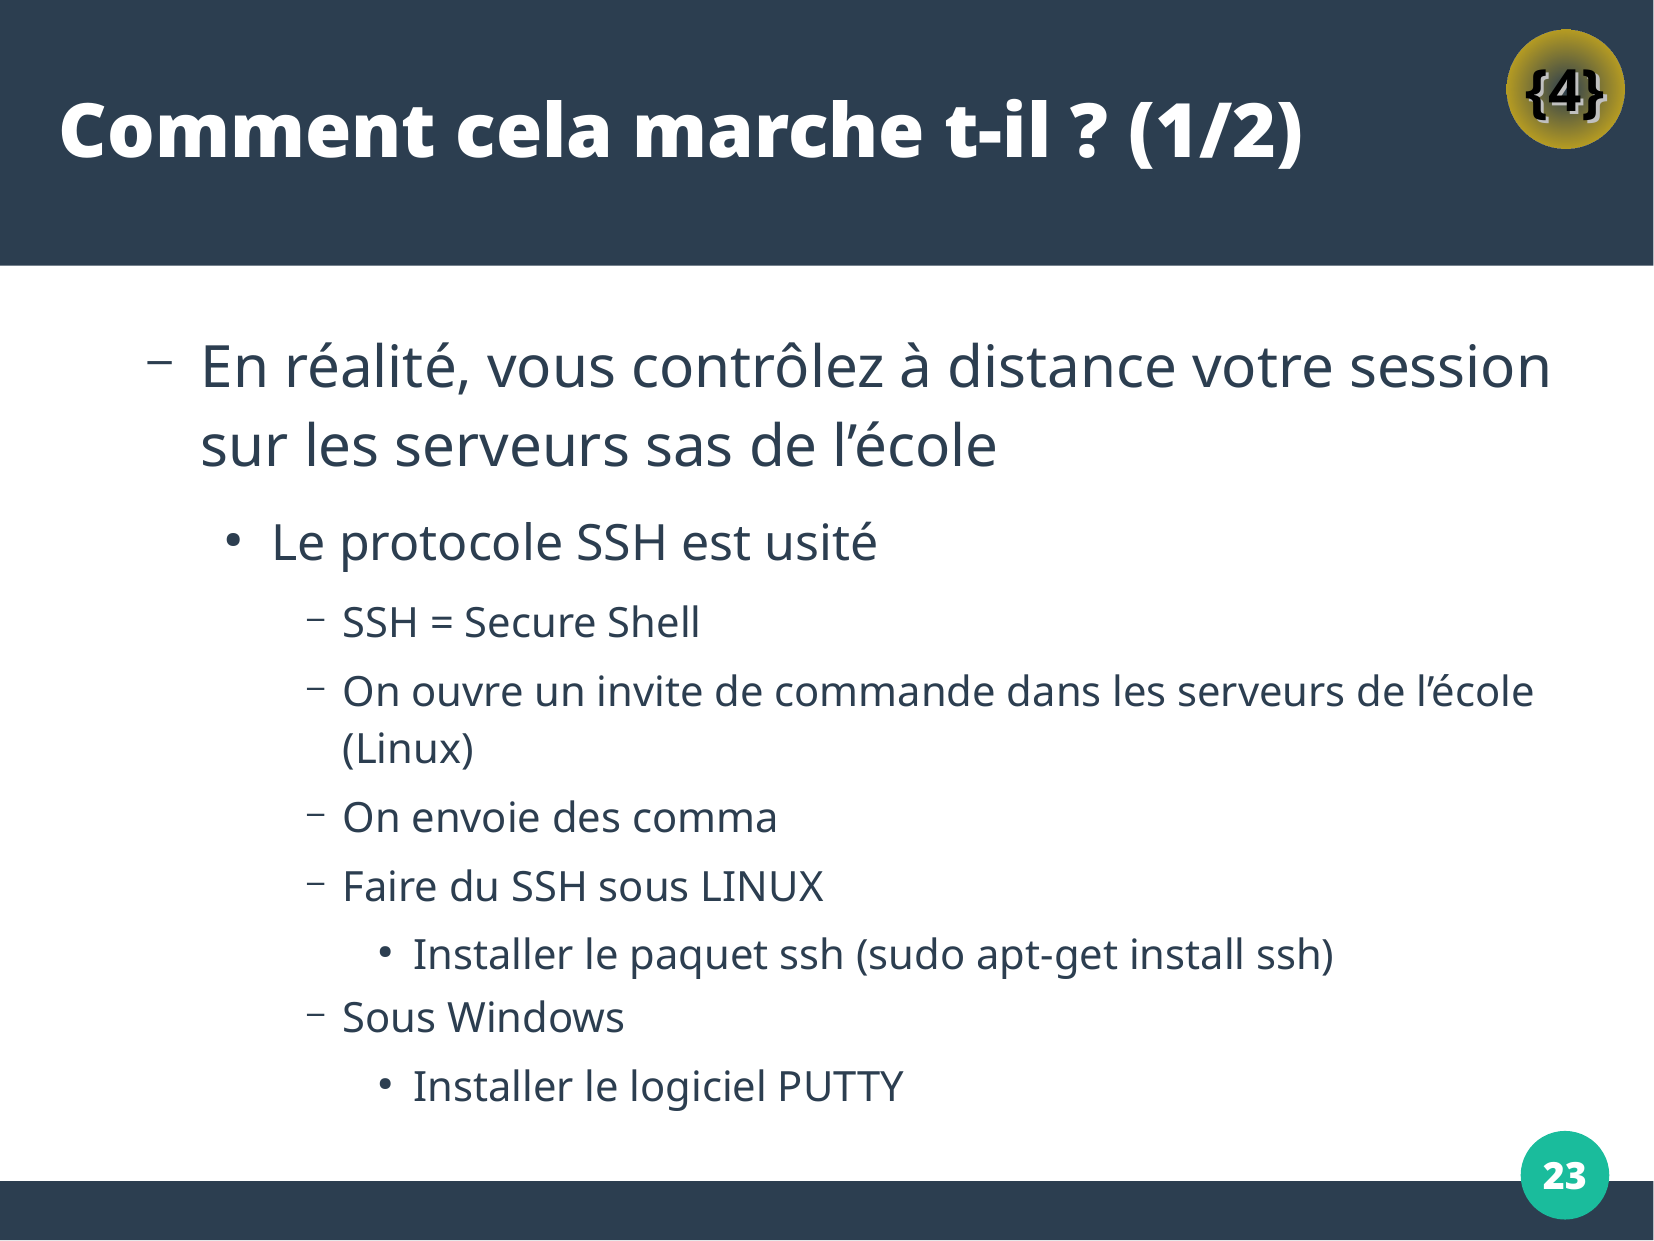

{4}
# Comment cela marche t-il ? (1/2)
En réalité, vous contrôlez à distance votre session sur les serveurs sas de l’école
Le protocole SSH est usité
SSH = Secure Shell
On ouvre un invite de commande dans les serveurs de l’école (Linux)
On envoie des comma
Faire du SSH sous LINUX
Installer le paquet ssh (sudo apt-get install ssh)
Sous Windows
Installer le logiciel PUTTY
23